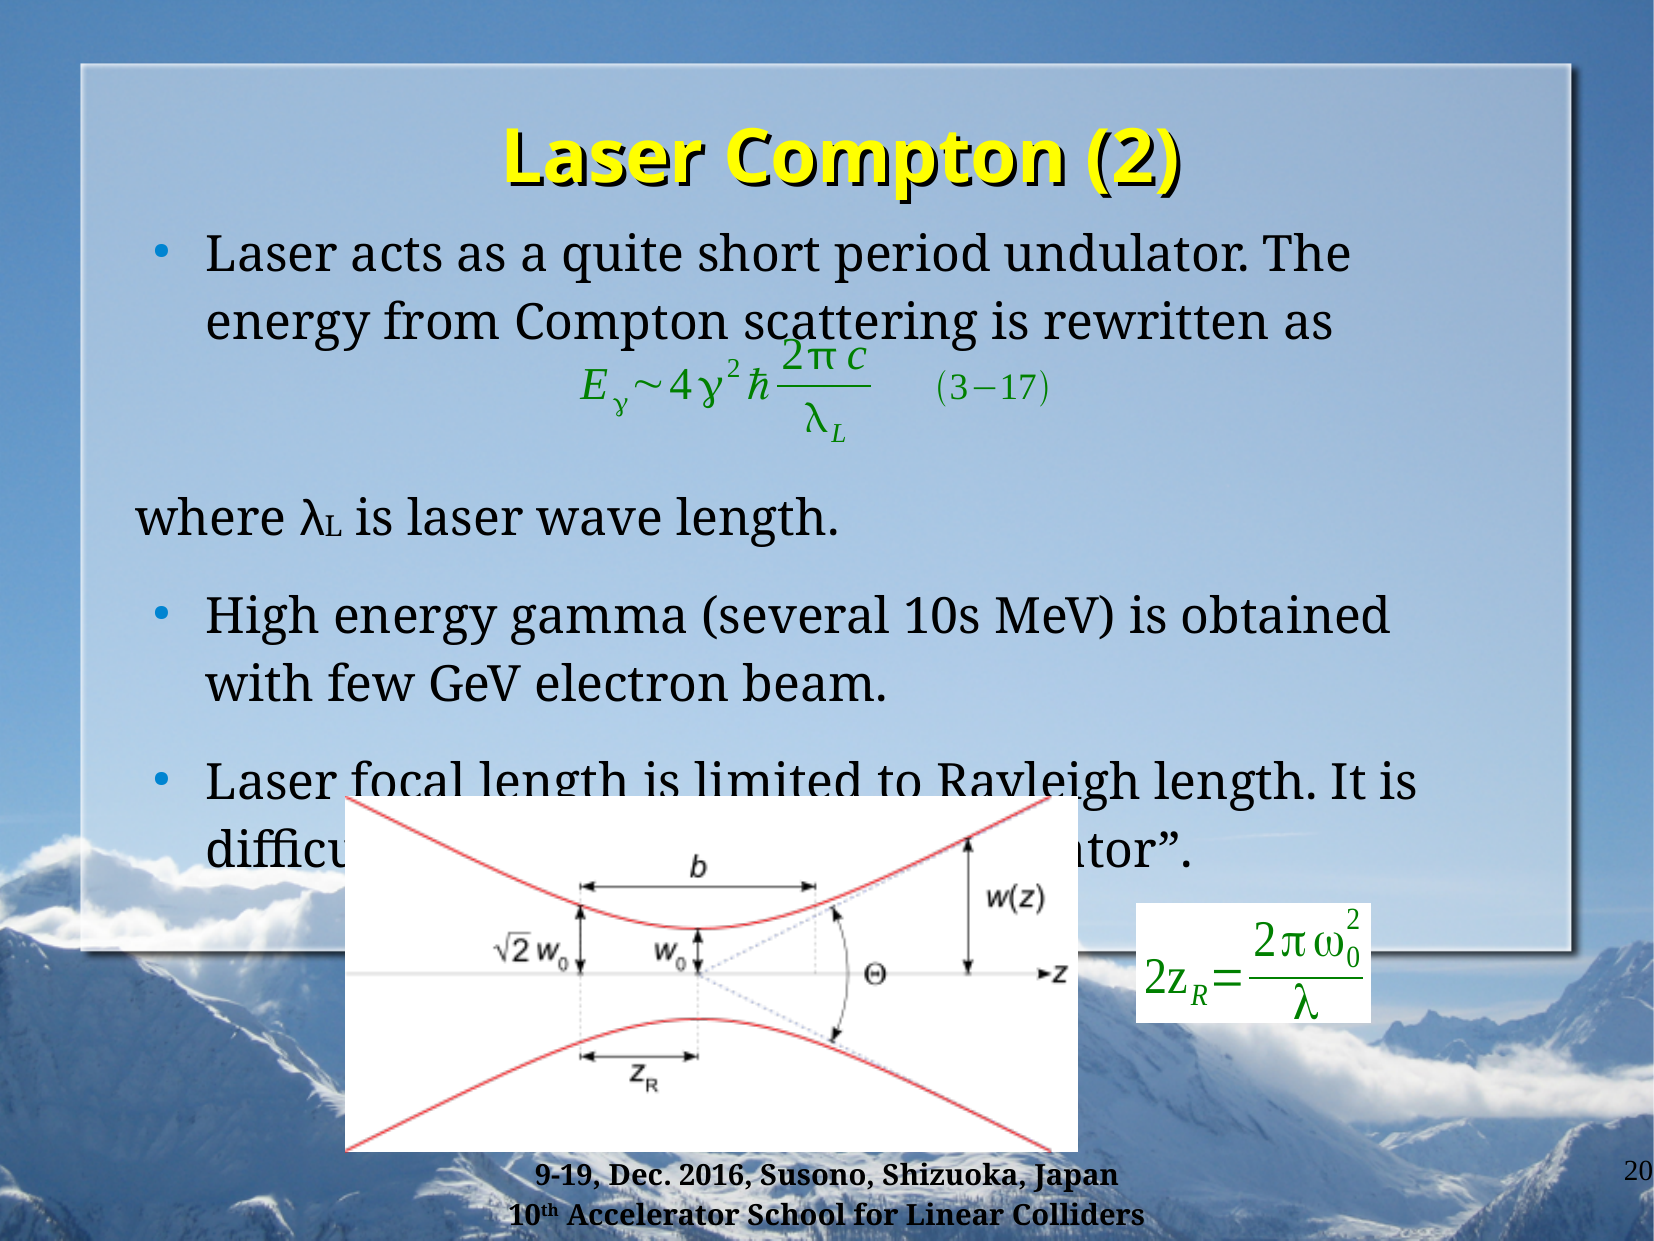

# Laser Compton (2)
Laser acts as a quite short period undulator. The energy from Compton scattering is rewritten as
where λL is laser wave length.
High energy gamma (several 10s MeV) is obtained with few GeV electron beam.
Laser focal length is limited to Rayleigh length. It is difficult to make a long “laser undulator”.
20